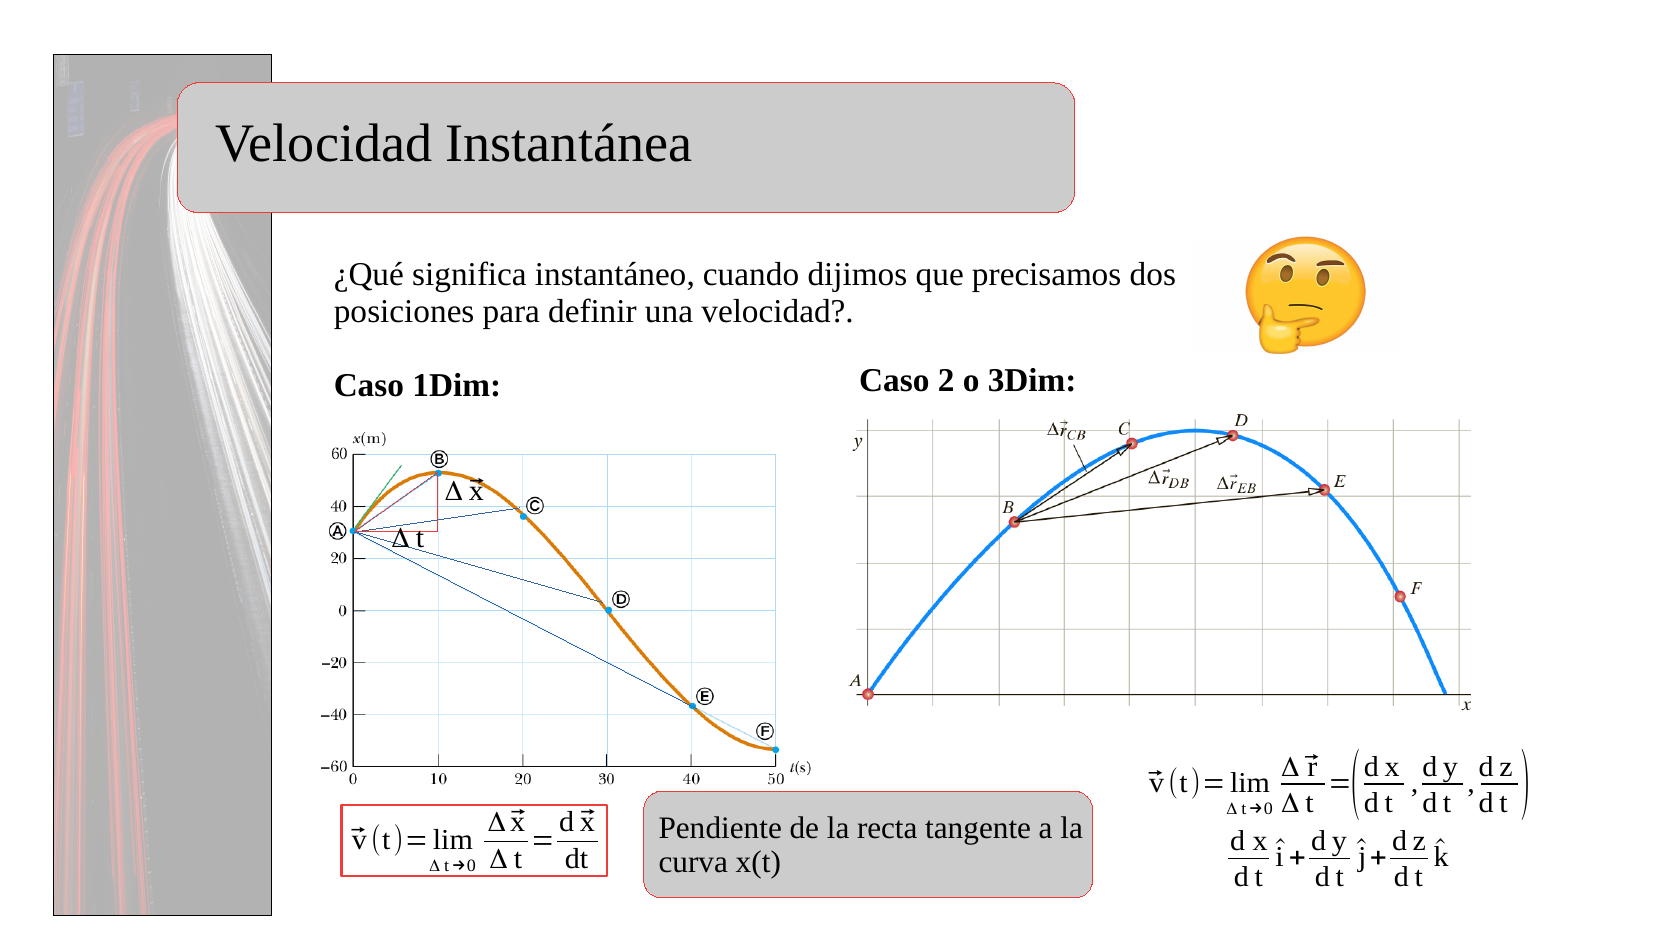

Velocidad Instantánea
¿Qué significa instantáneo, cuando dijimos que precisamos dos posiciones para definir una velocidad?.
Caso 1Dim:
Caso 2 o 3Dim:
Pendiente de la recta tangente a la curva x(t)